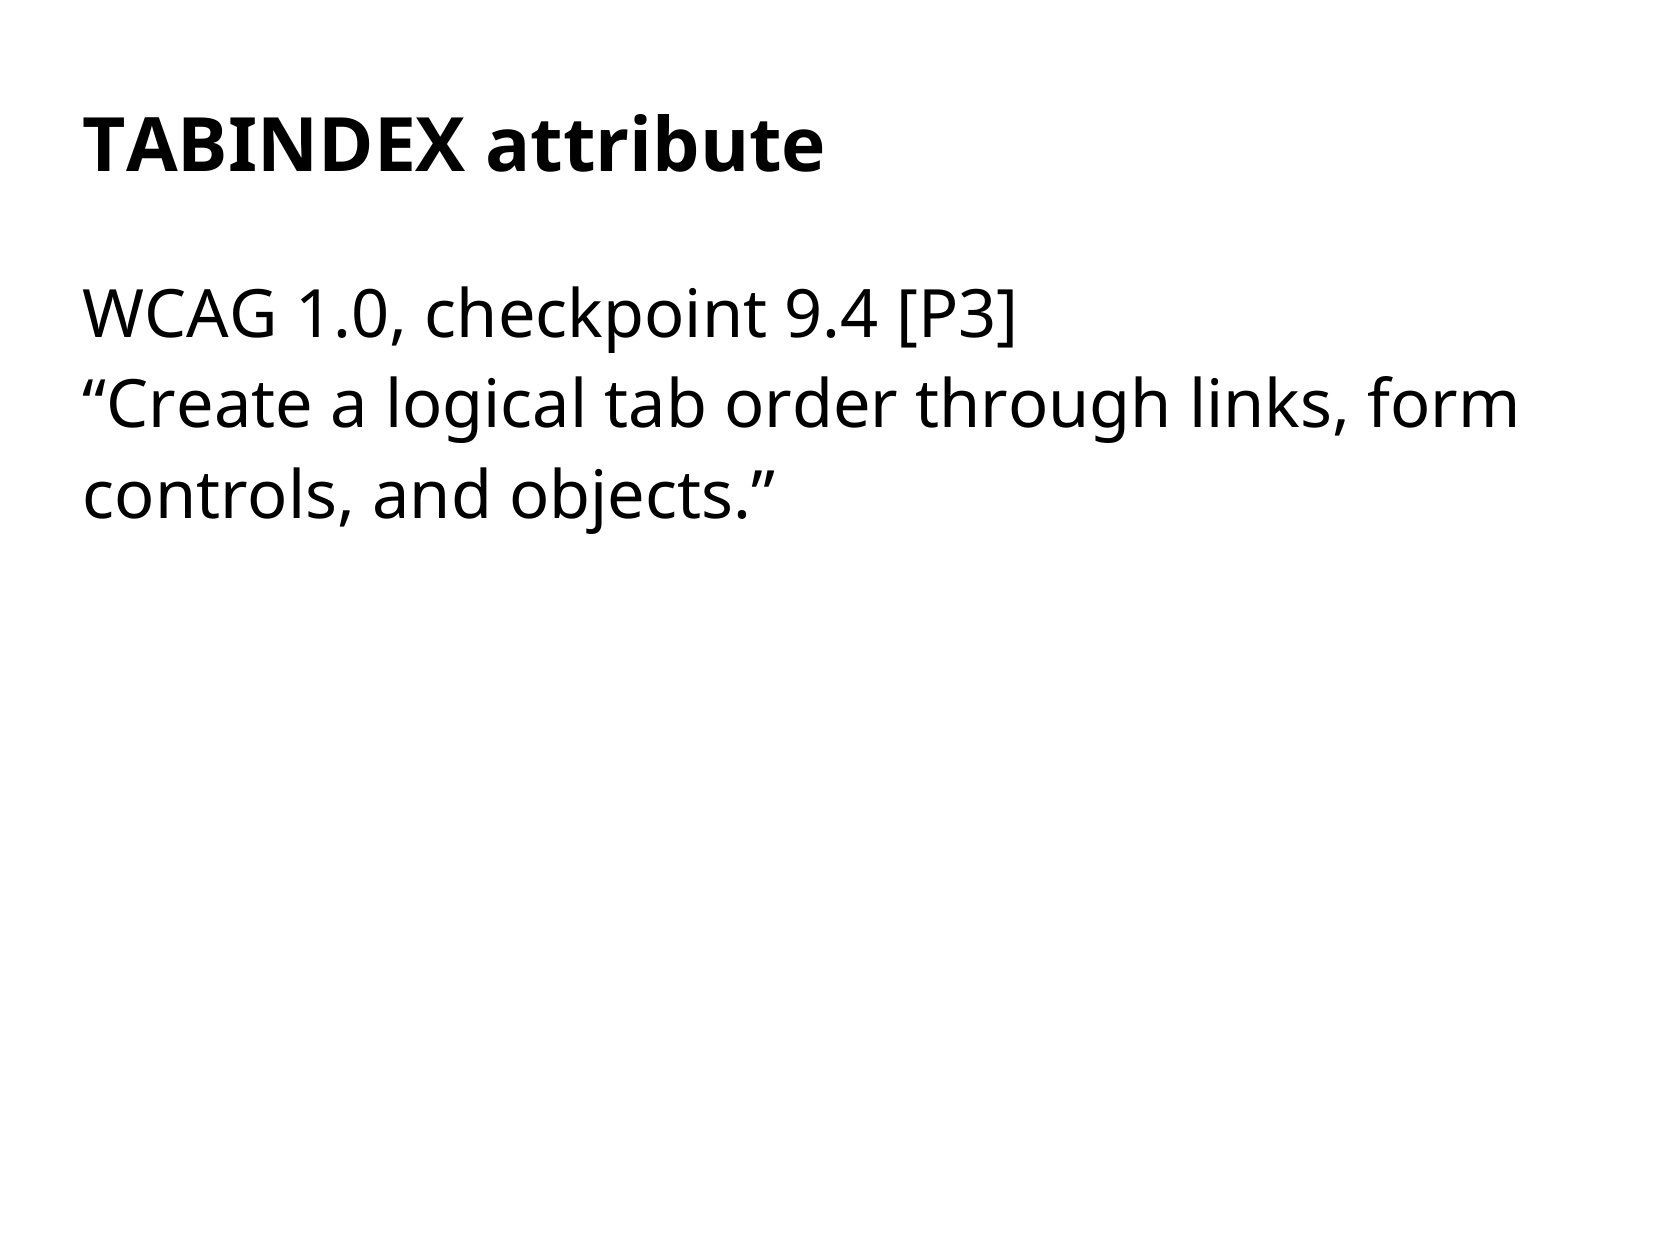

# TABINDEX attribute
WCAG 1.0, checkpoint 9.4 [P3]
“Create a logical tab order through links, form controls, and objects.”